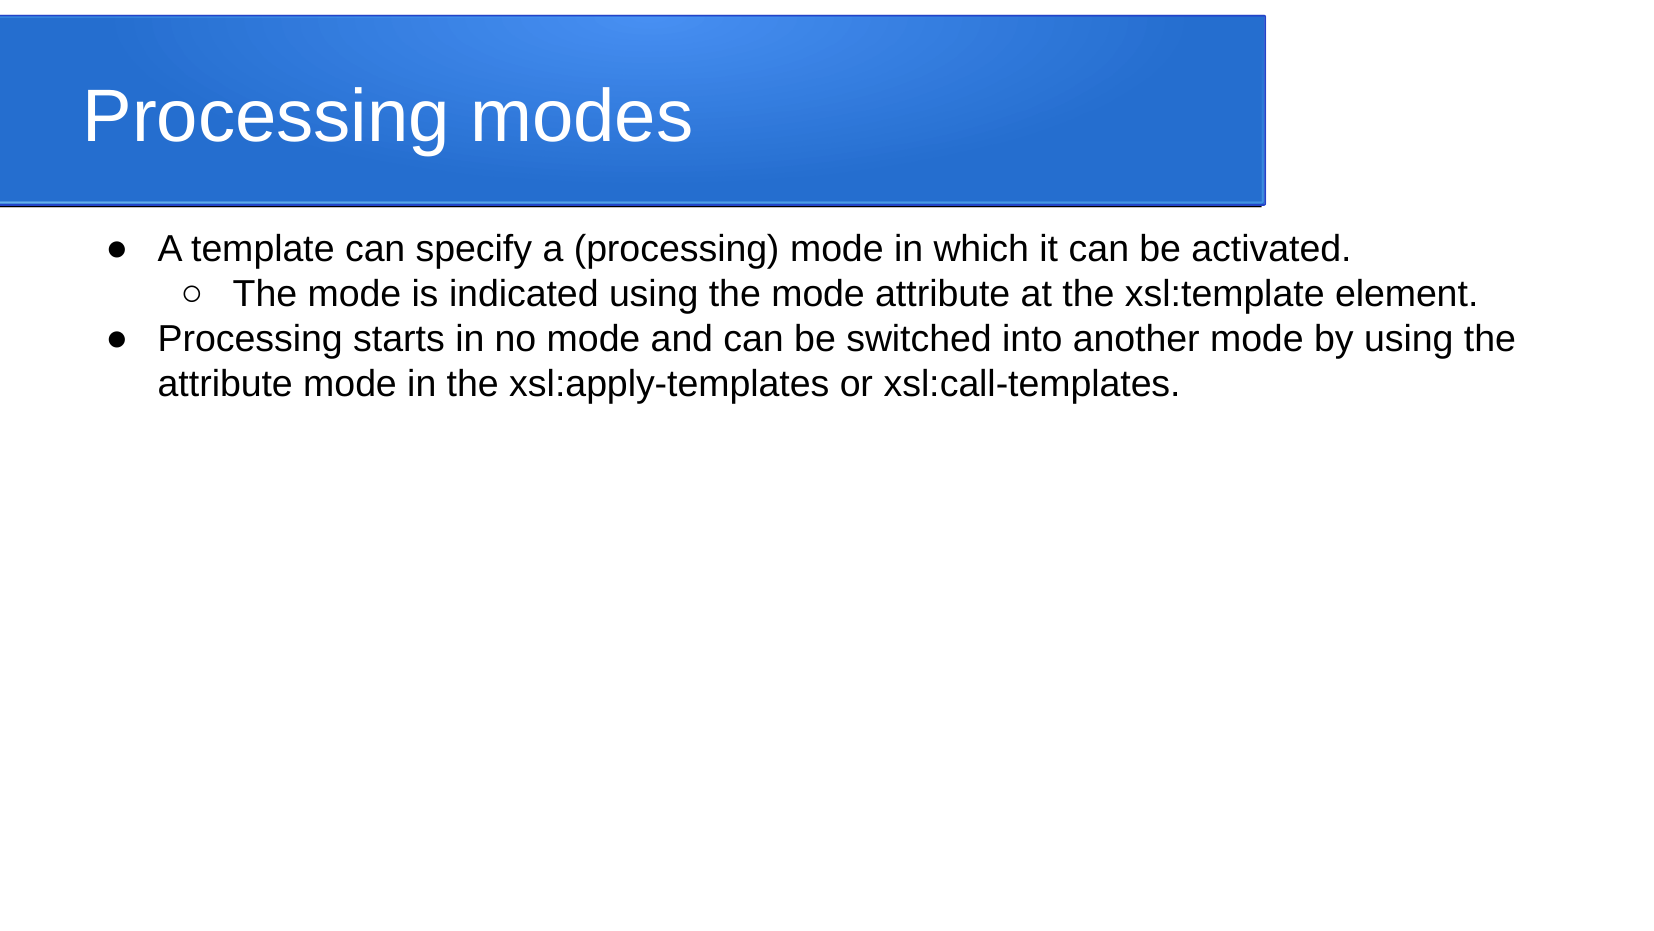

# Processing modes
A template can specify a (processing) mode in which it can be activated.
The mode is indicated using the mode attribute at the xsl:template element.
Processing starts in no mode and can be switched into another mode by using the attribute mode in the xsl:apply-templates or xsl:call-templates.